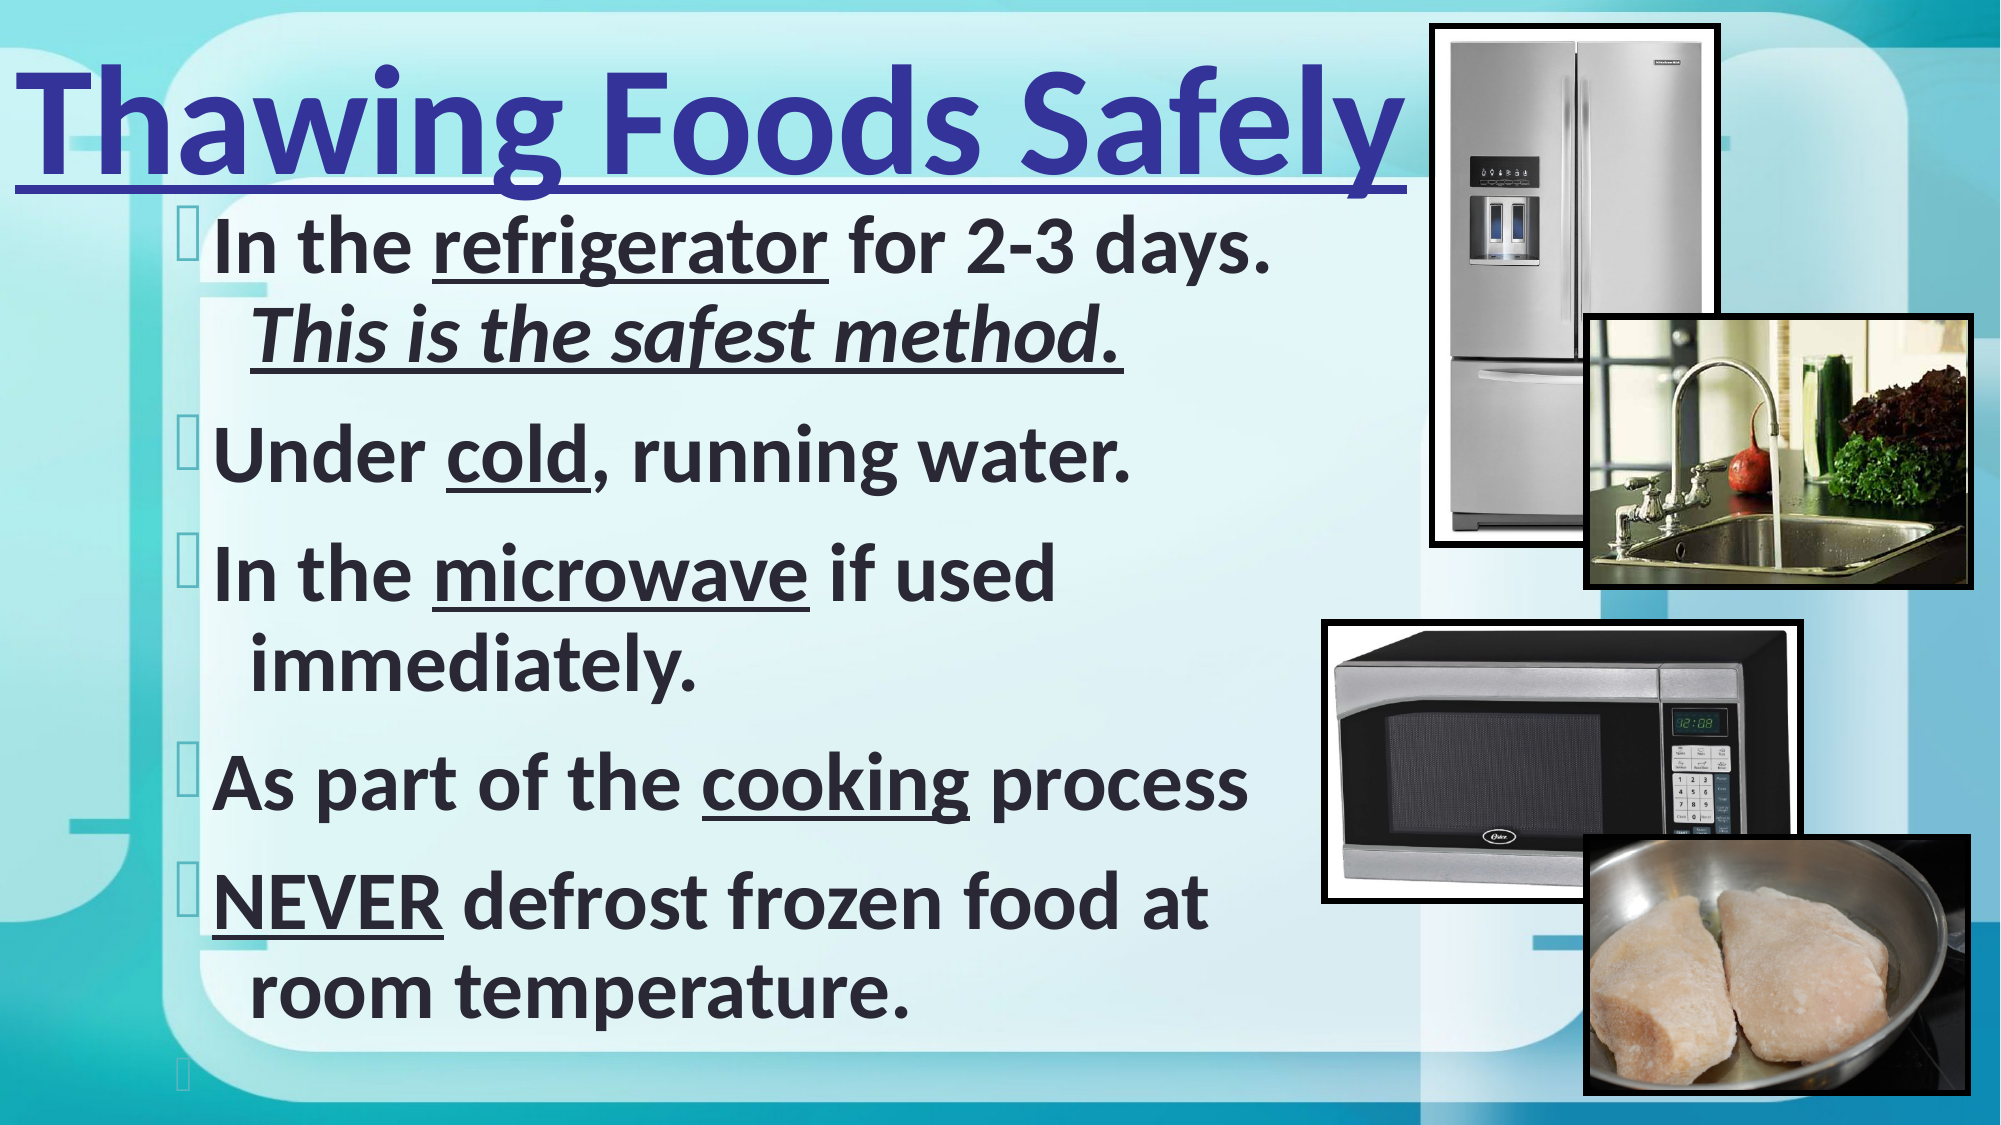

Thawing Foods Safely
# In the refrigerator for 2-3 days. This is the safest method.
Under cold, running water.
In the microwave if used immediately.
As part of the cooking process
NEVER defrost frozen food at room temperature.